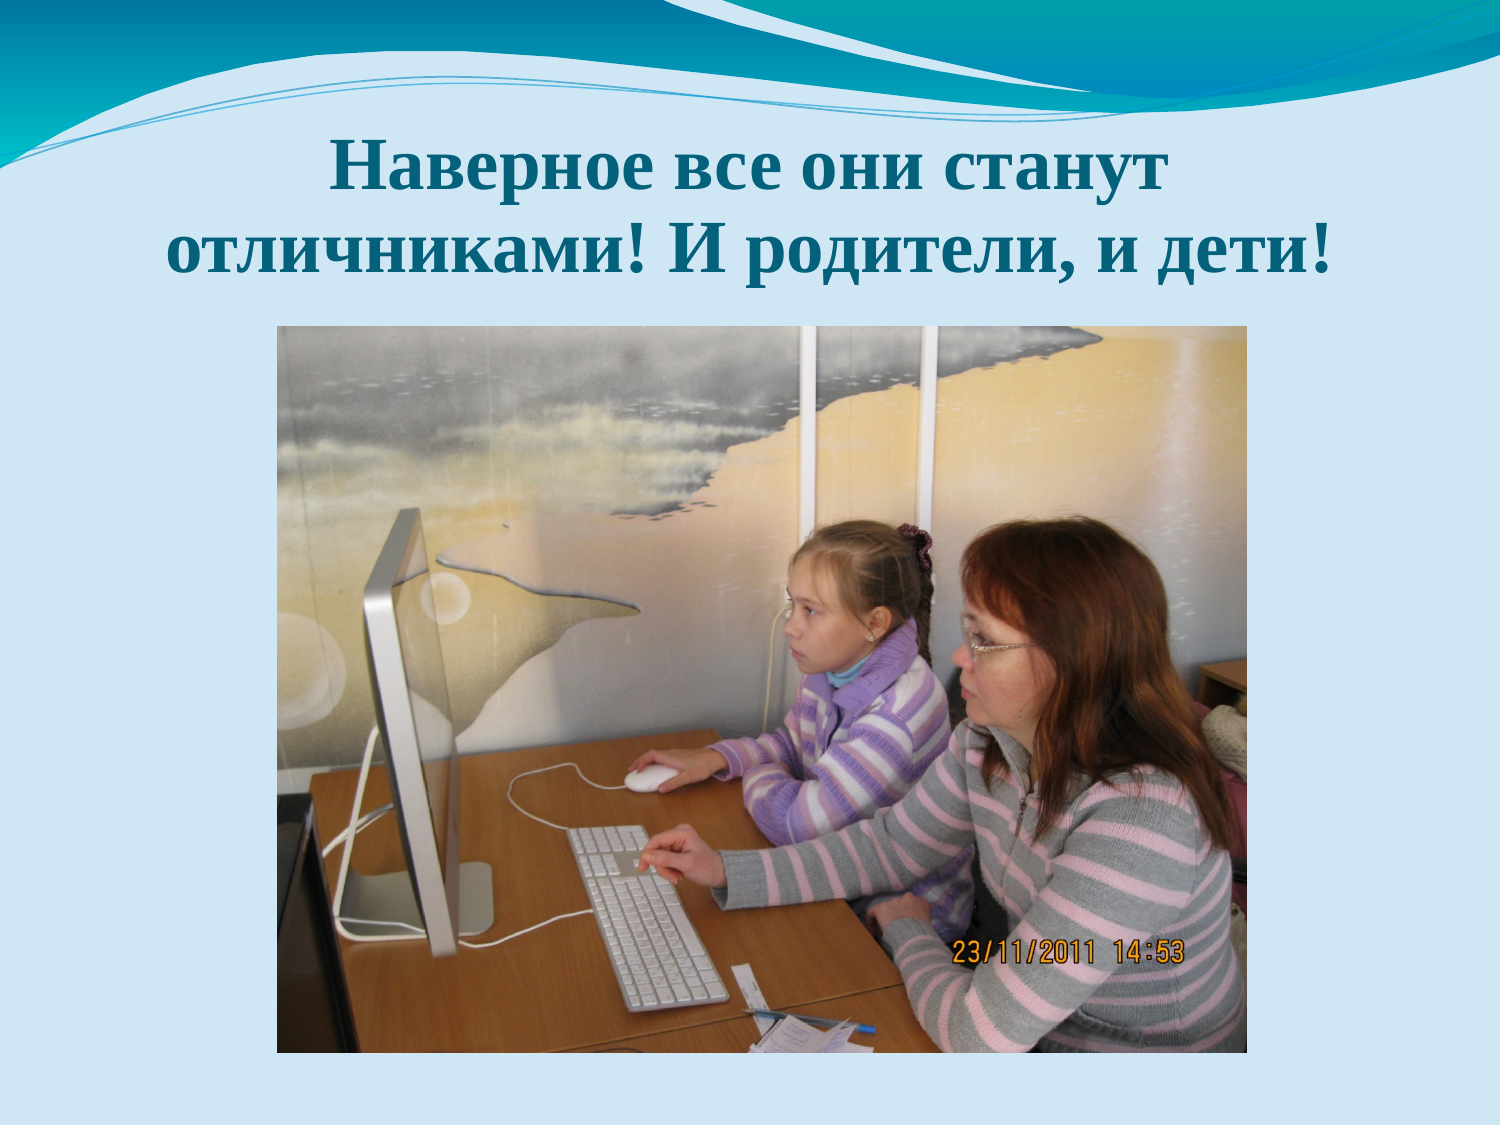

# Наверное все они станут отличниками! И родители, и дети!